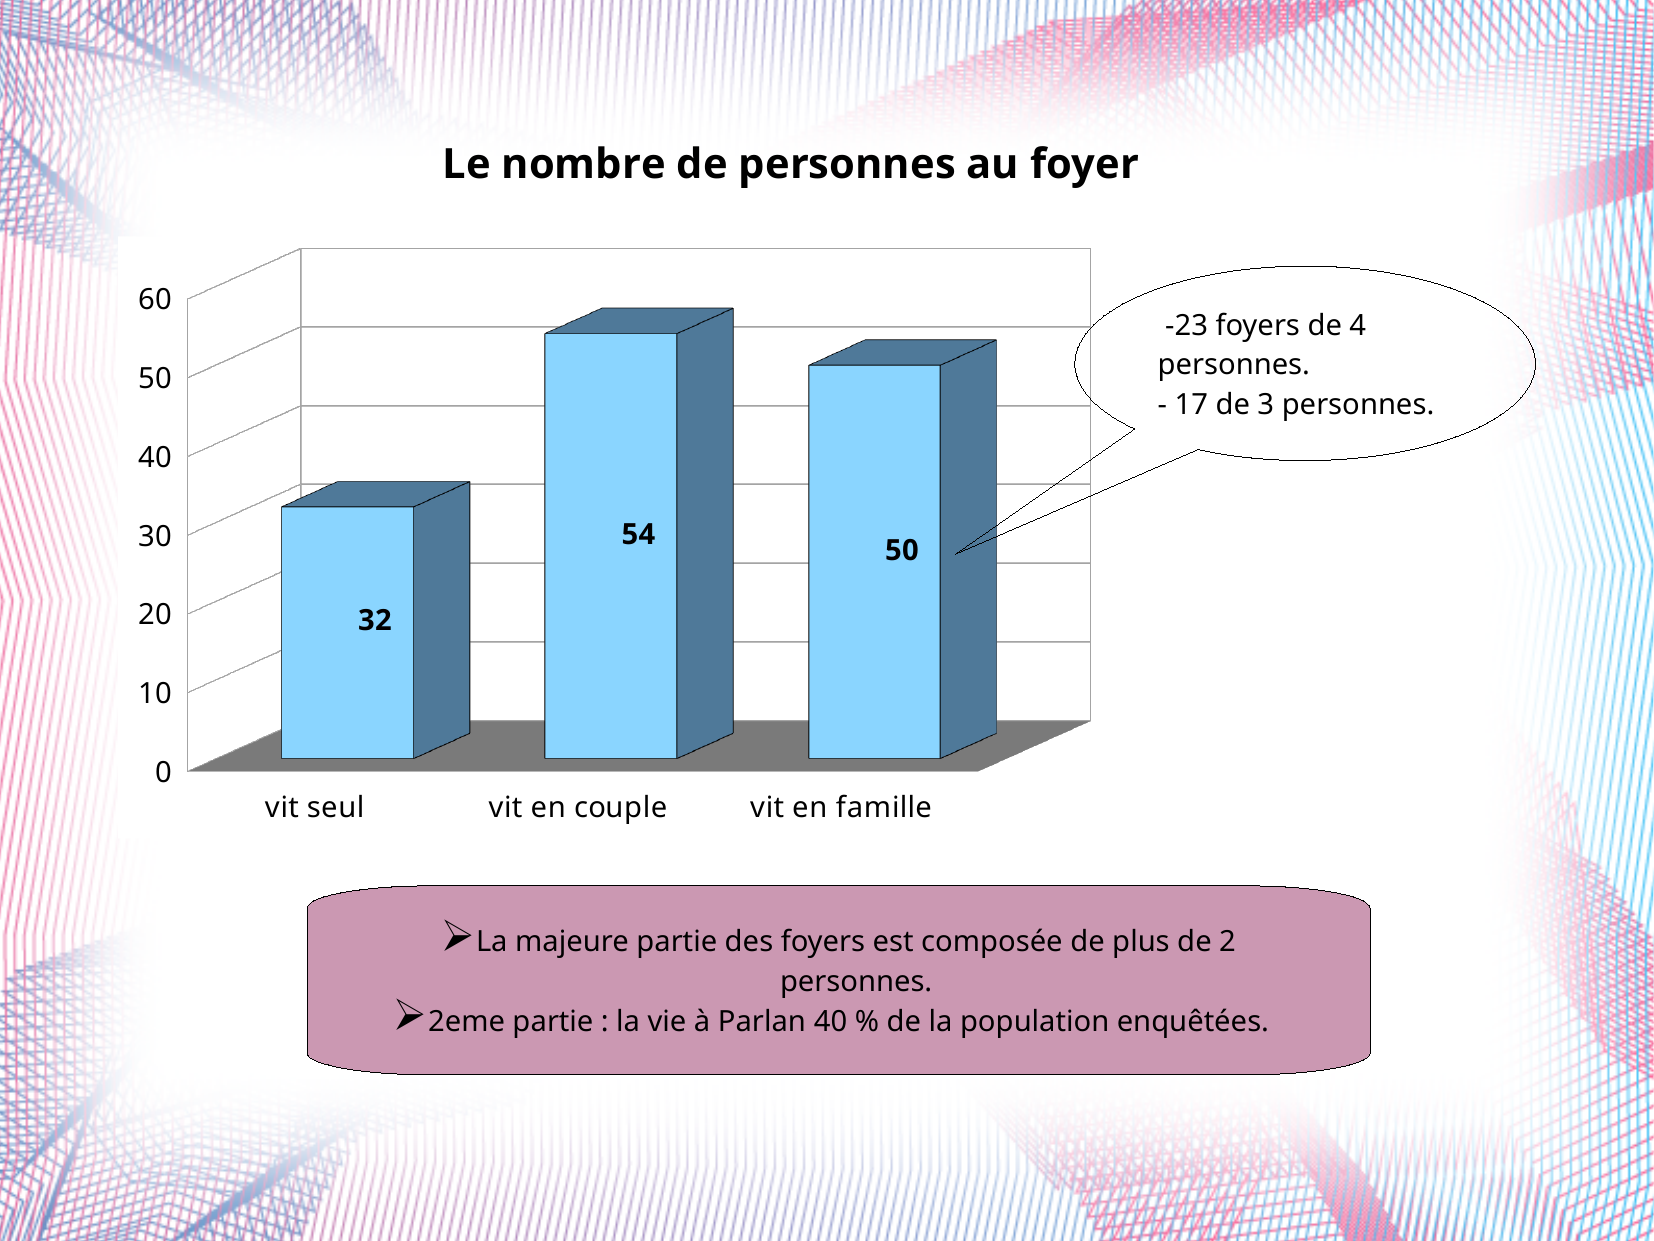

# Le nombre de personnes au foyer
[unsupported chart]
 -23 foyers de 4 personnes.
- 17 de 3 personnes.
La majeure partie des foyers est composée de plus de 2 personnes.
2eme partie : la vie à Parlan 40 % de la population enquêtées.